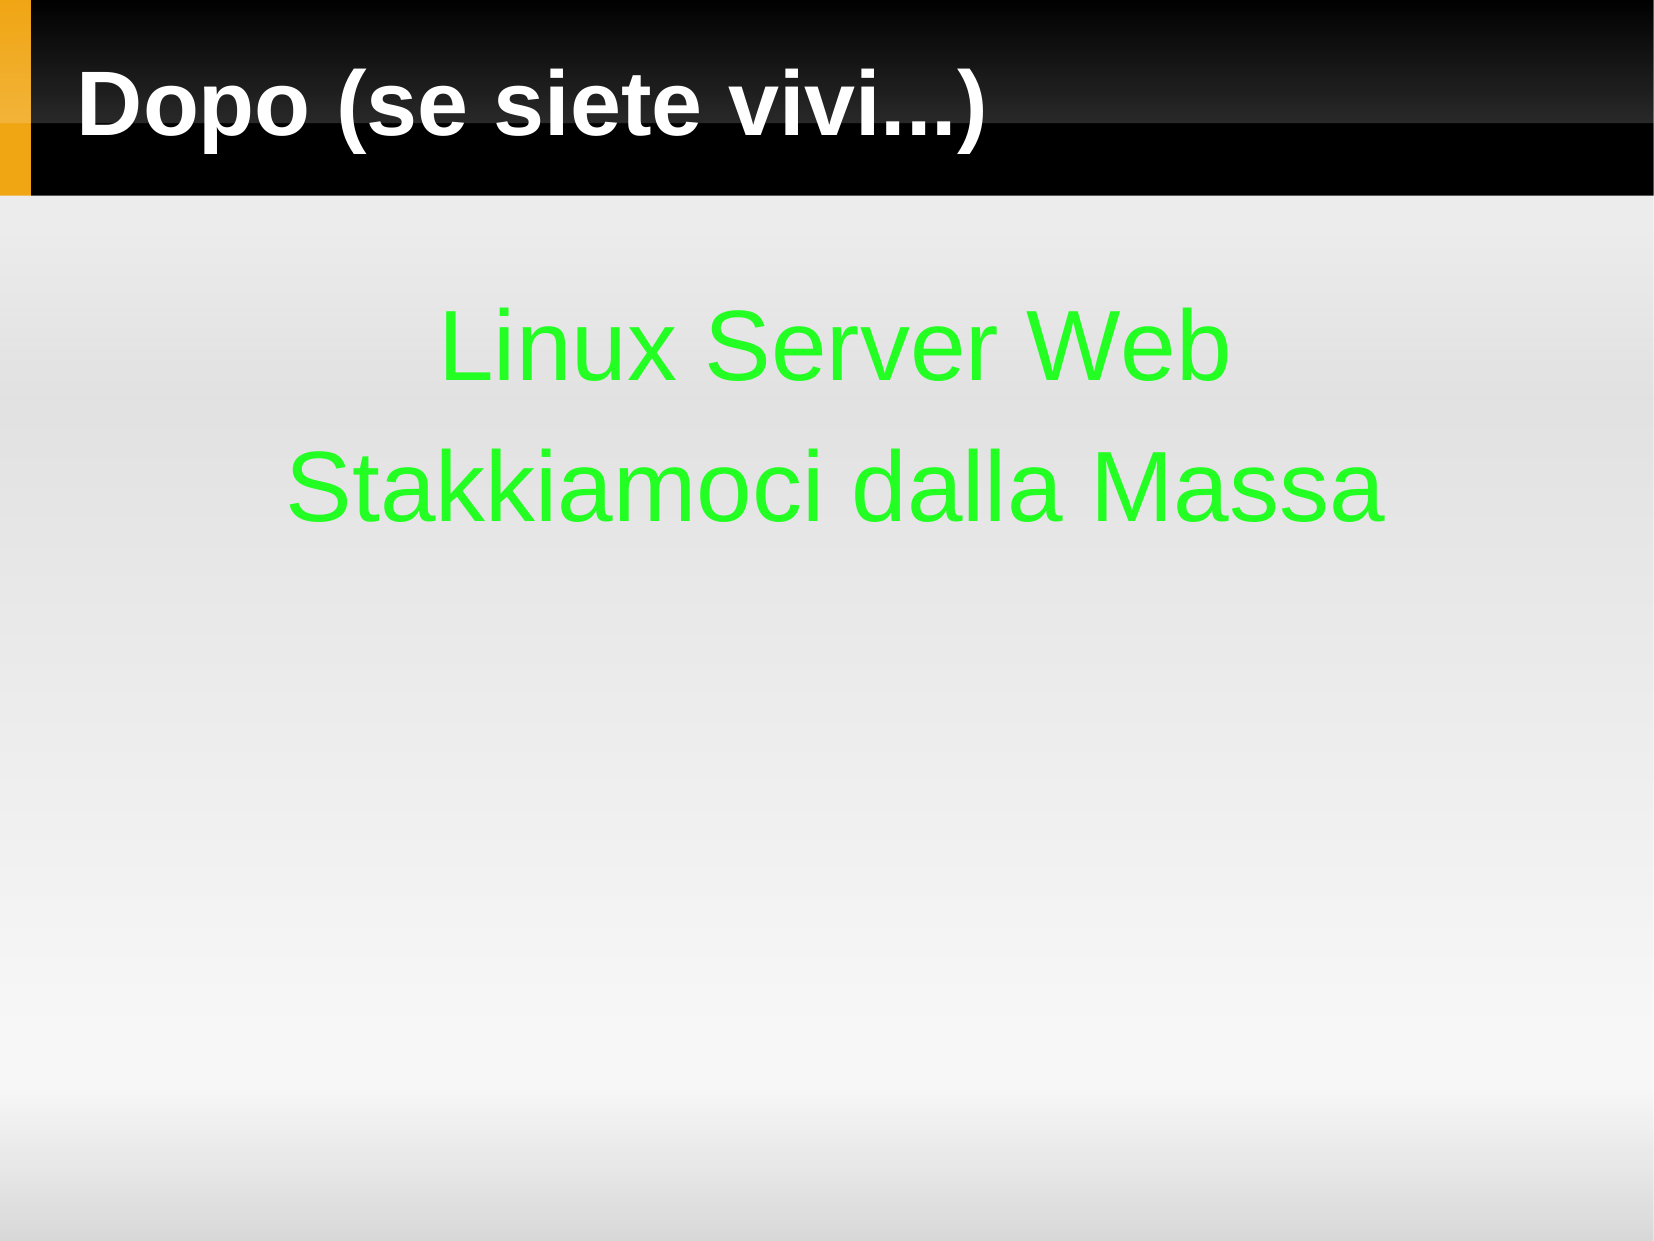

# Dopo (se siete vivi...)
Linux Server Web
Stakkiamoci dalla Massa